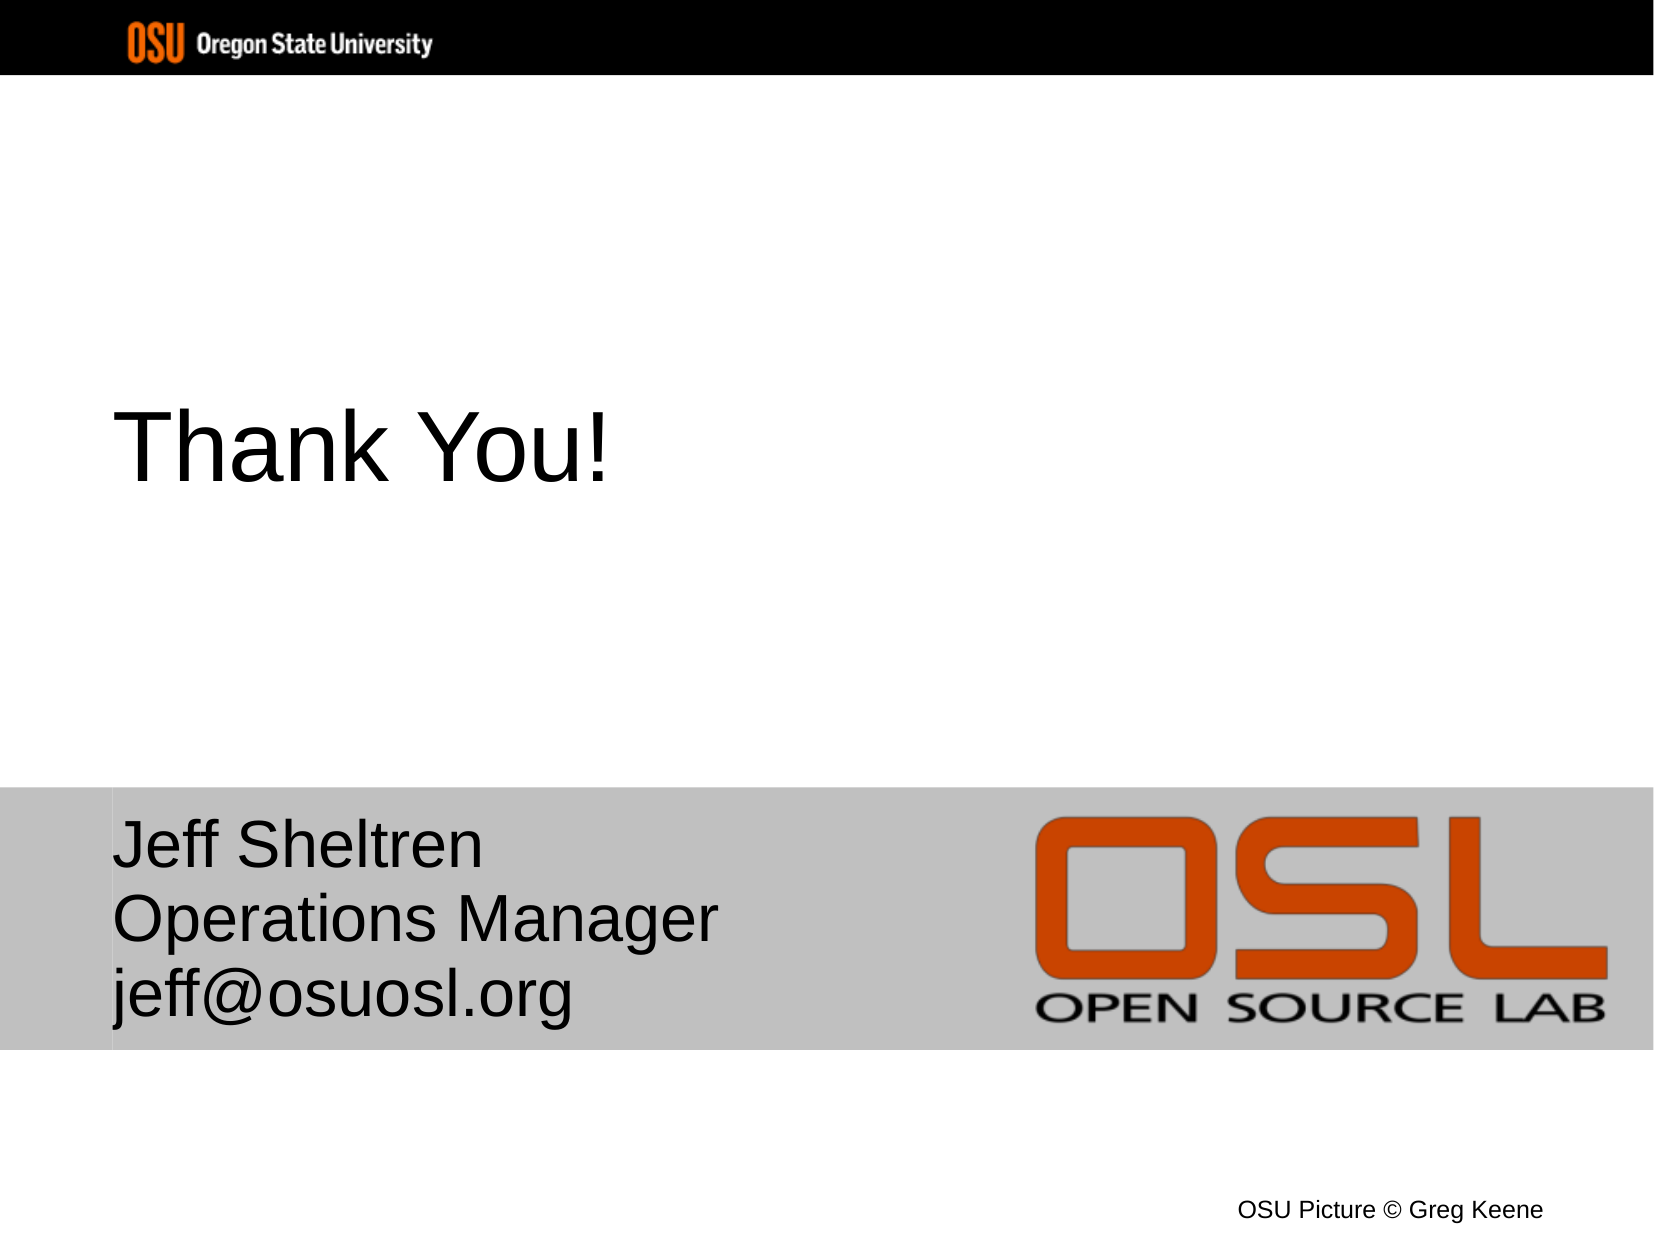

# Thank You!
Jeff Sheltren
Operations Manager
jeff@osuosl.org
OSU Picture © Greg Keene